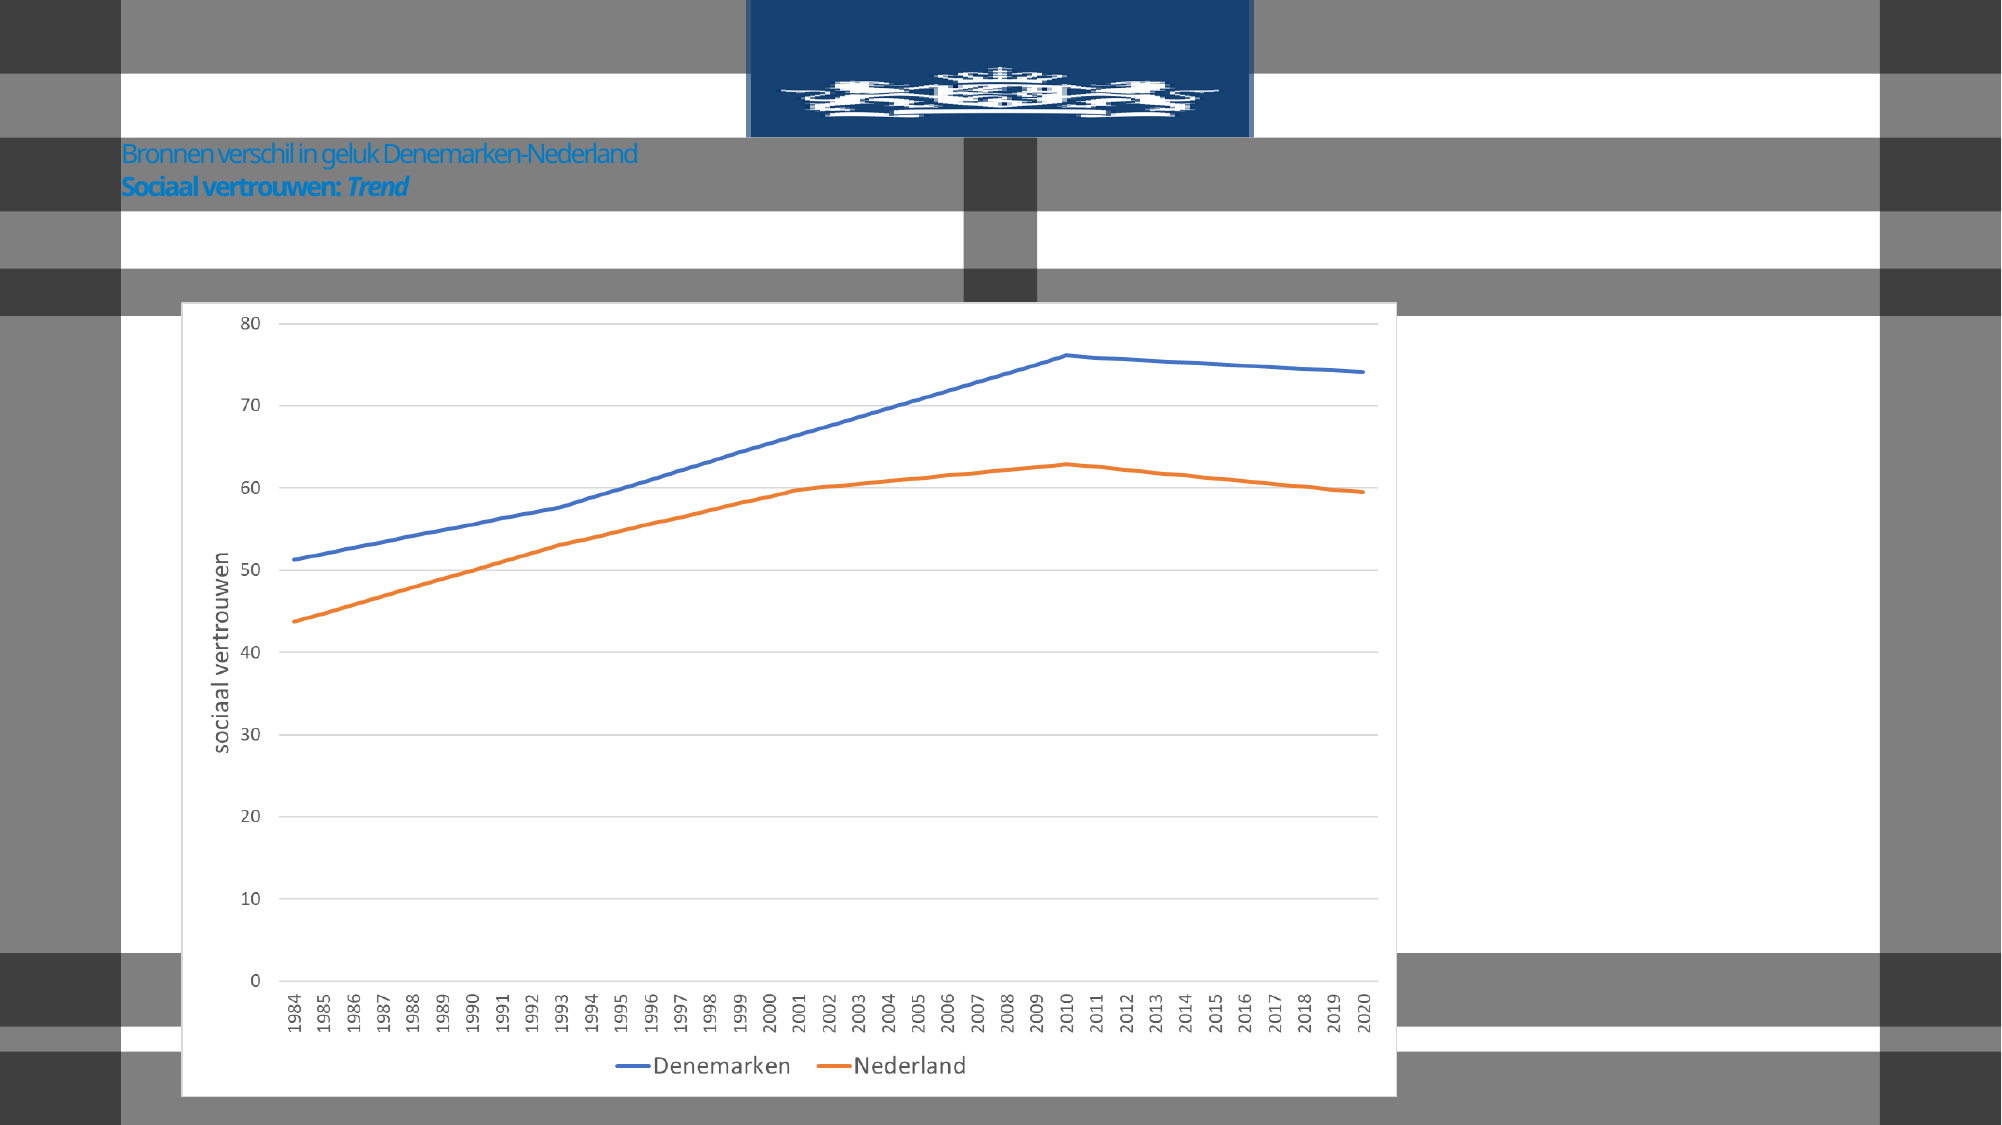

# Bronnen verschil in geluk Denemarken-Nederland Sociaal vertrouwen: Trend